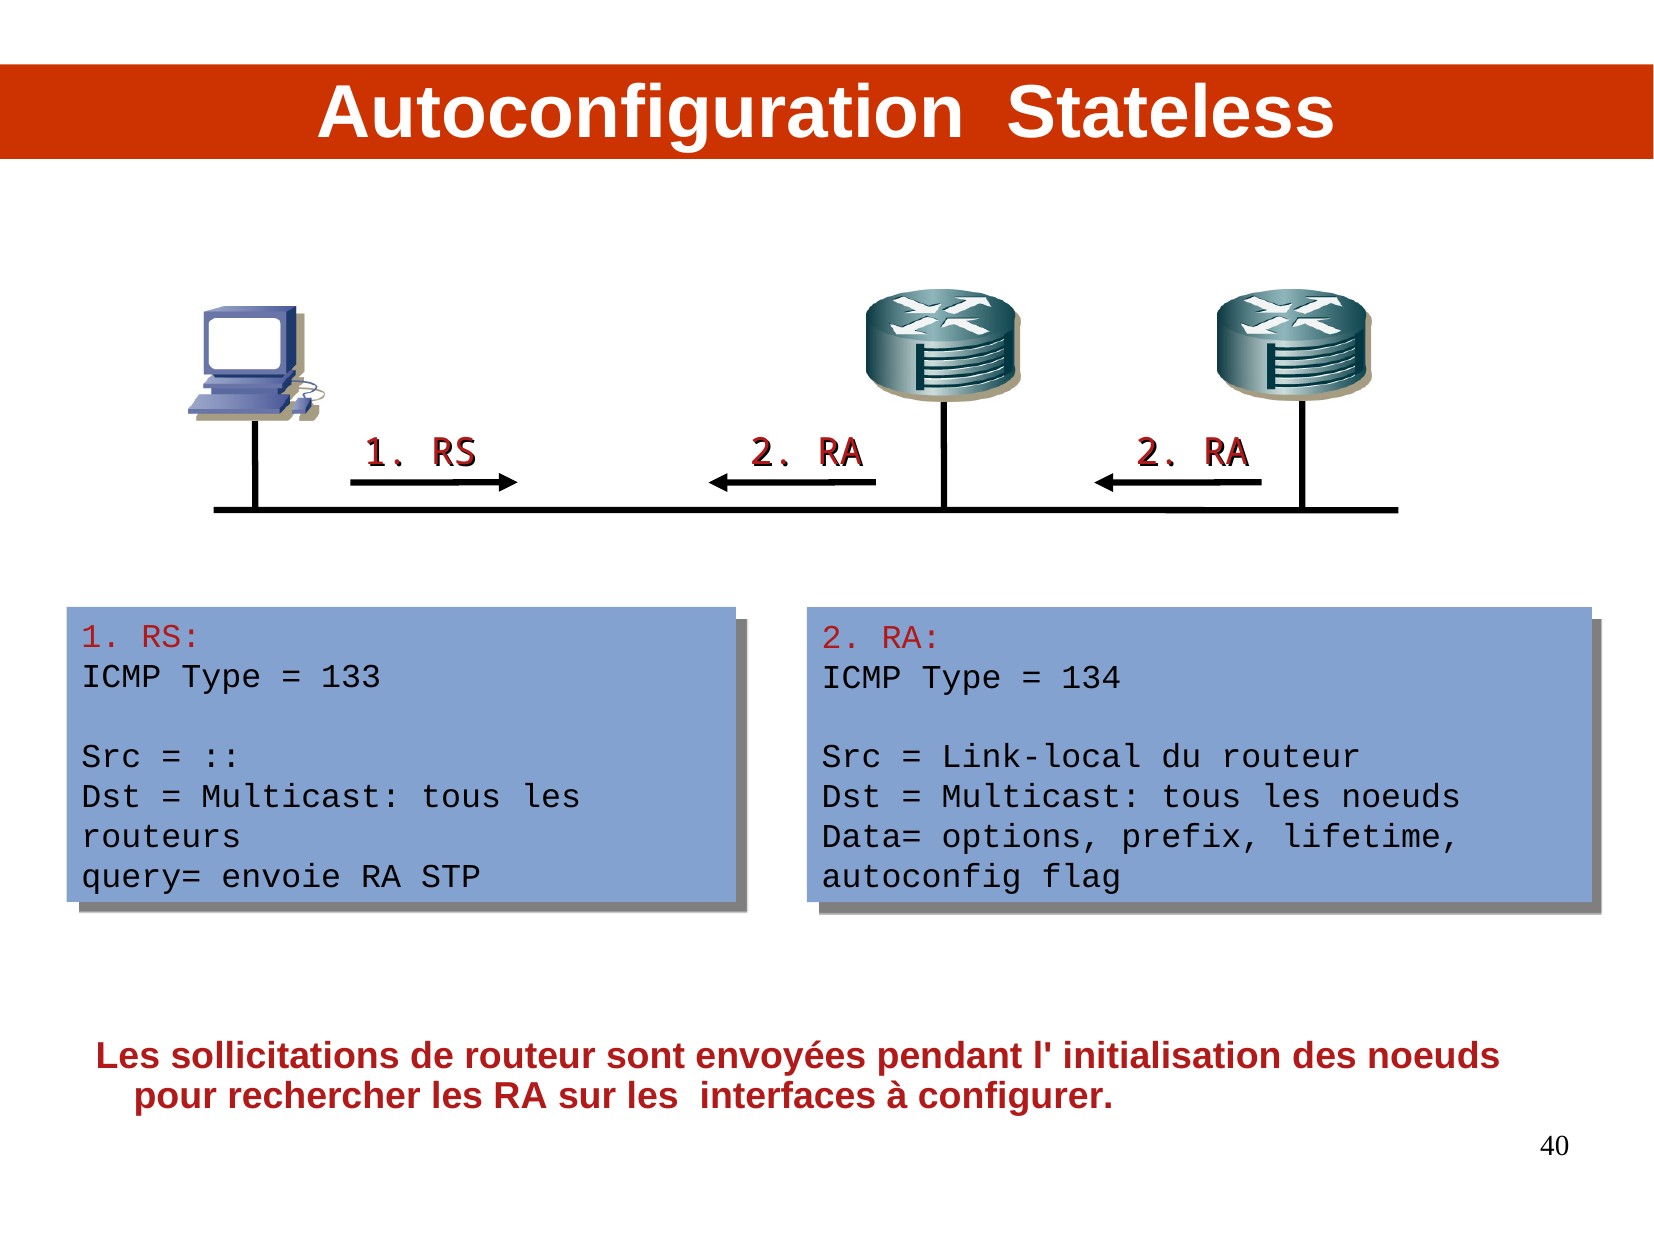

# Autoconfiguration Stateless
1. RS
2. RA
2. RA
1. RS:
ICMP Type = 133
Src = ::
Dst = Multicast: tous les routeurs
query= envoie RA STP
2. RA:
ICMP Type = 134
Src = Link-local du routeur
Dst = Multicast: tous les noeuds
Data= options, prefix, lifetime, autoconfig flag
Les sollicitations de routeur sont envoyées pendant l' initialisation des noeuds pour rechercher les RA sur les interfaces à configurer.